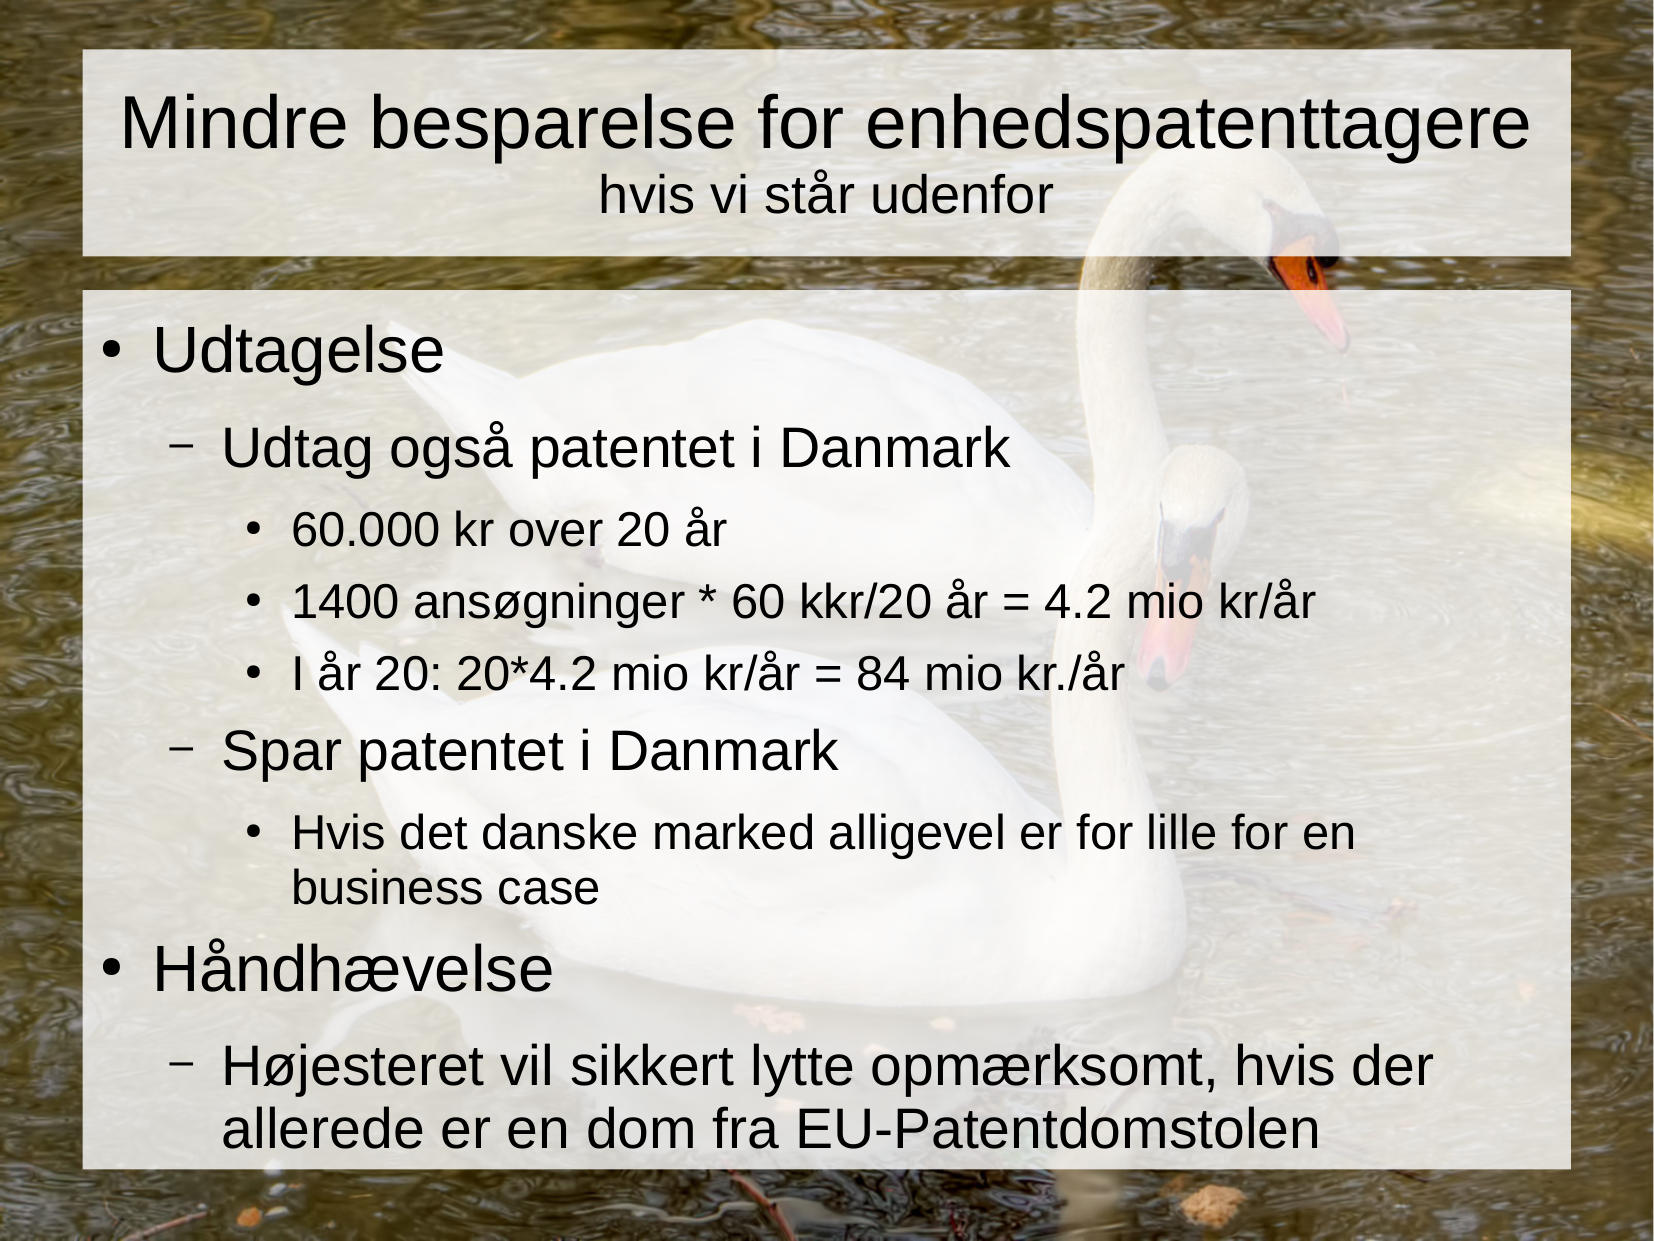

# Mindre besparelse for enhedspatenttagere hvis vi står udenfor
Udtagelse
Udtag også patentet i Danmark
60.000 kr over 20 år
1400 ansøgninger * 60 kkr/20 år = 4.2 mio kr/år
I år 20: 20*4.2 mio kr/år = 84 mio kr./år
Spar patentet i Danmark
Hvis det danske marked alligevel er for lille for en
business case
Håndhævelse
Højesteret vil sikkert lytte opmærksomt, hvis der allerede er en dom fra EU-Patentdomstolen